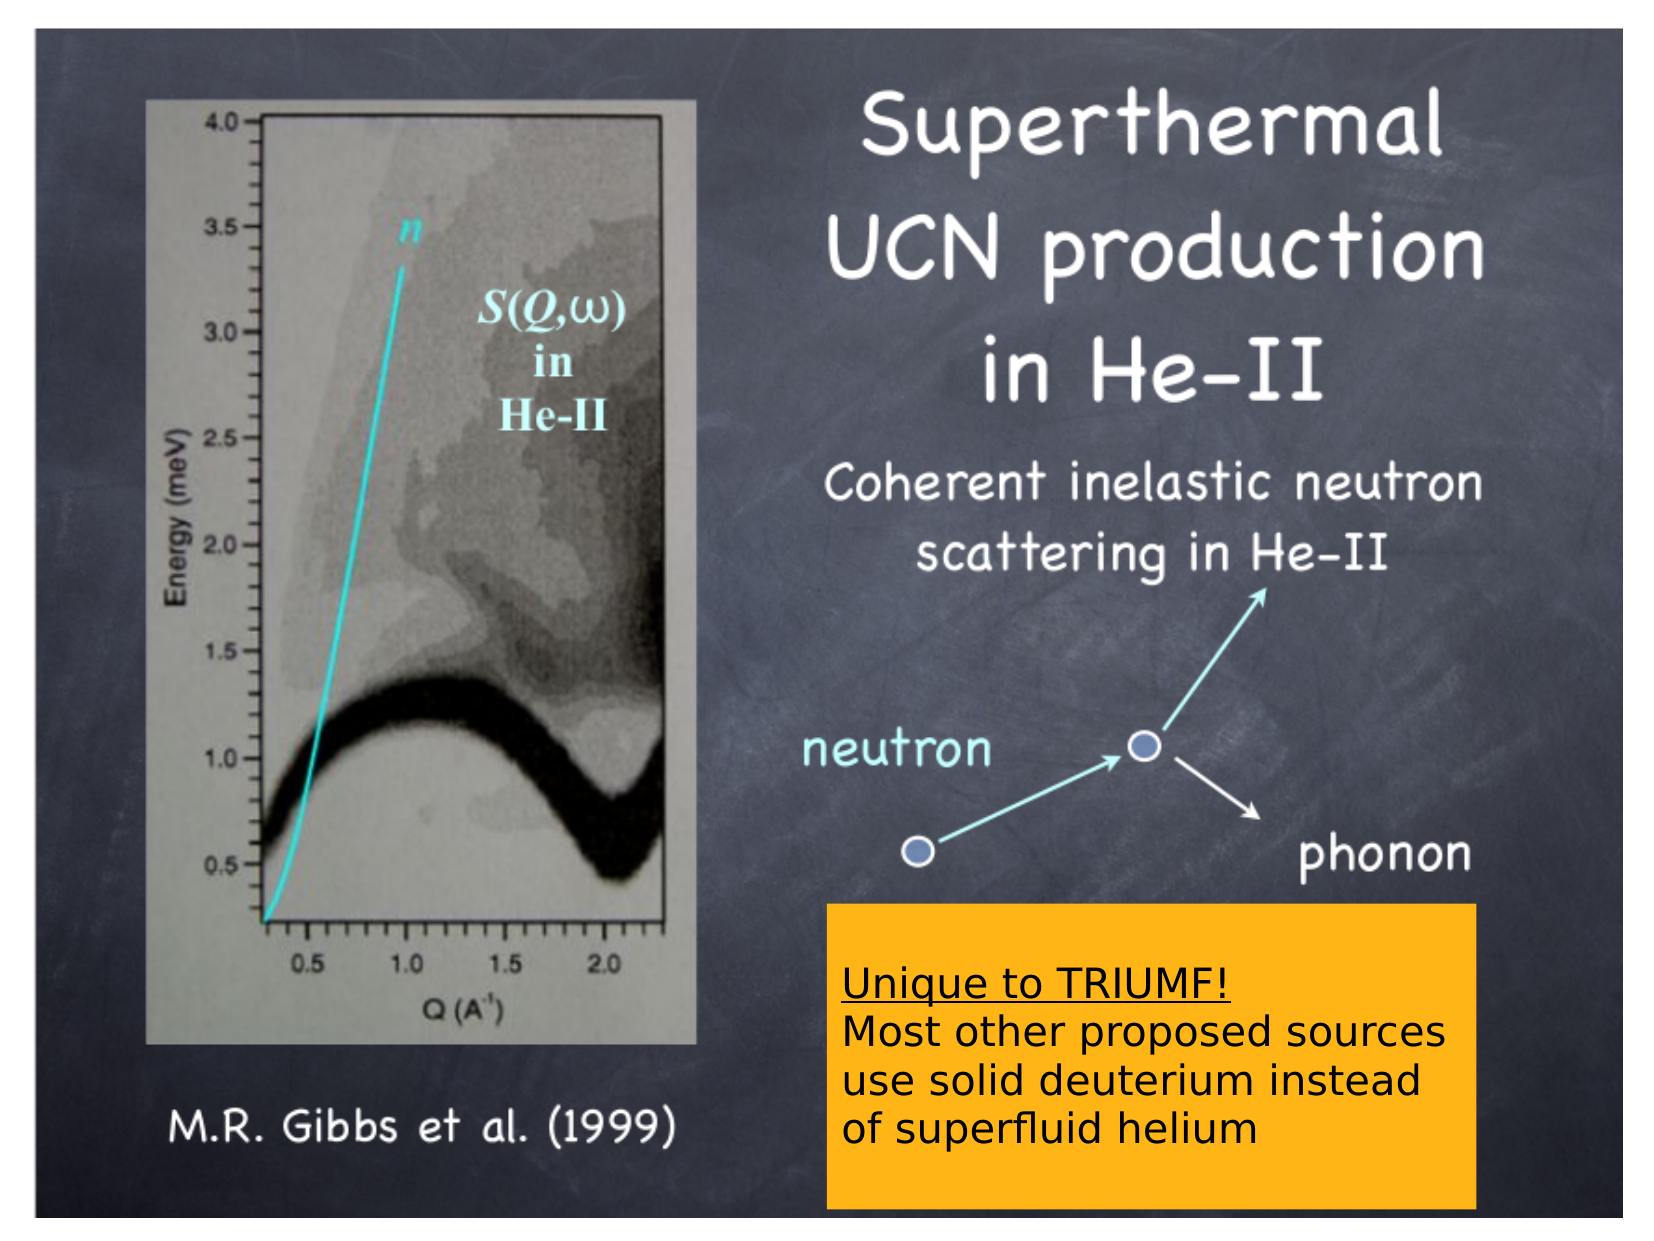

#
Unique to TRIUMF!
Most other proposed sources
use solid deuterium instead of superfluid helium